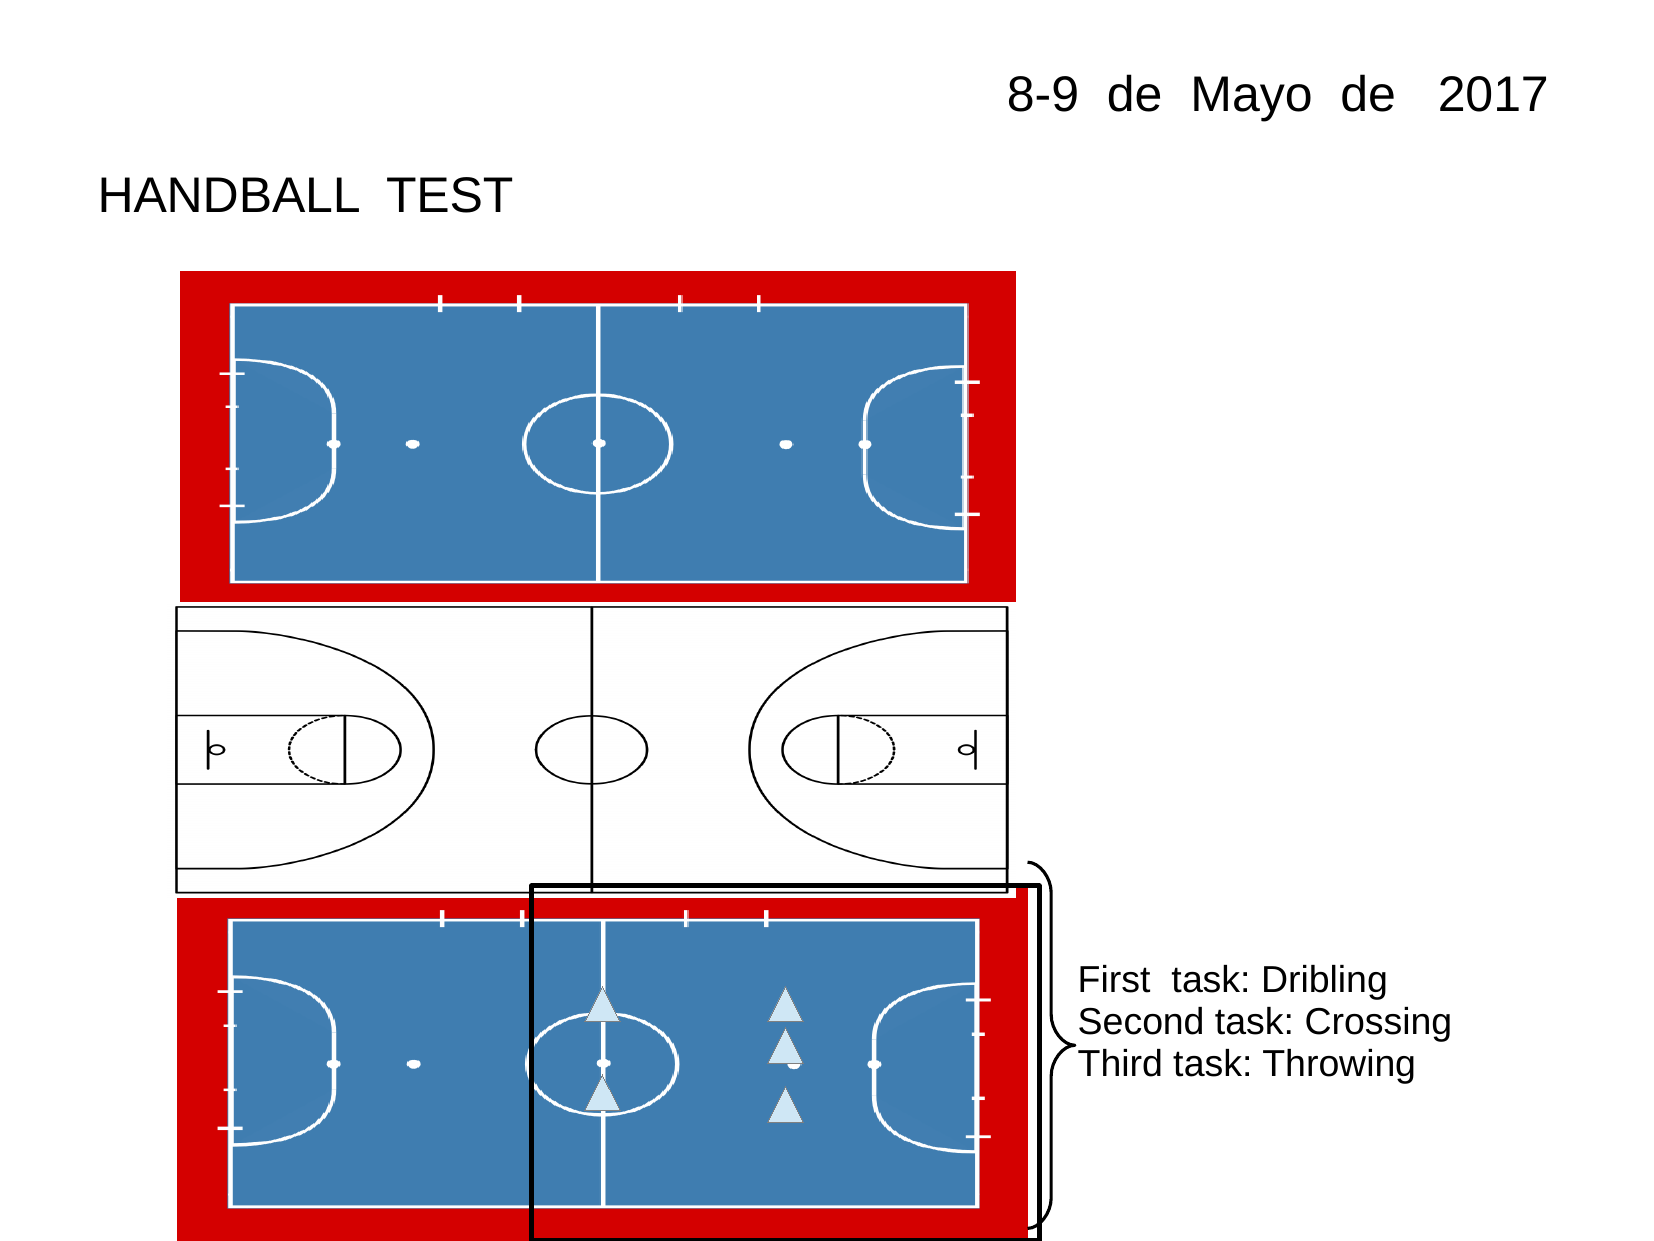

8-9 de Mayo de 2017
HANDBALL TEST
First task: Dribling
Second task: Crossing
Third task: Throwing